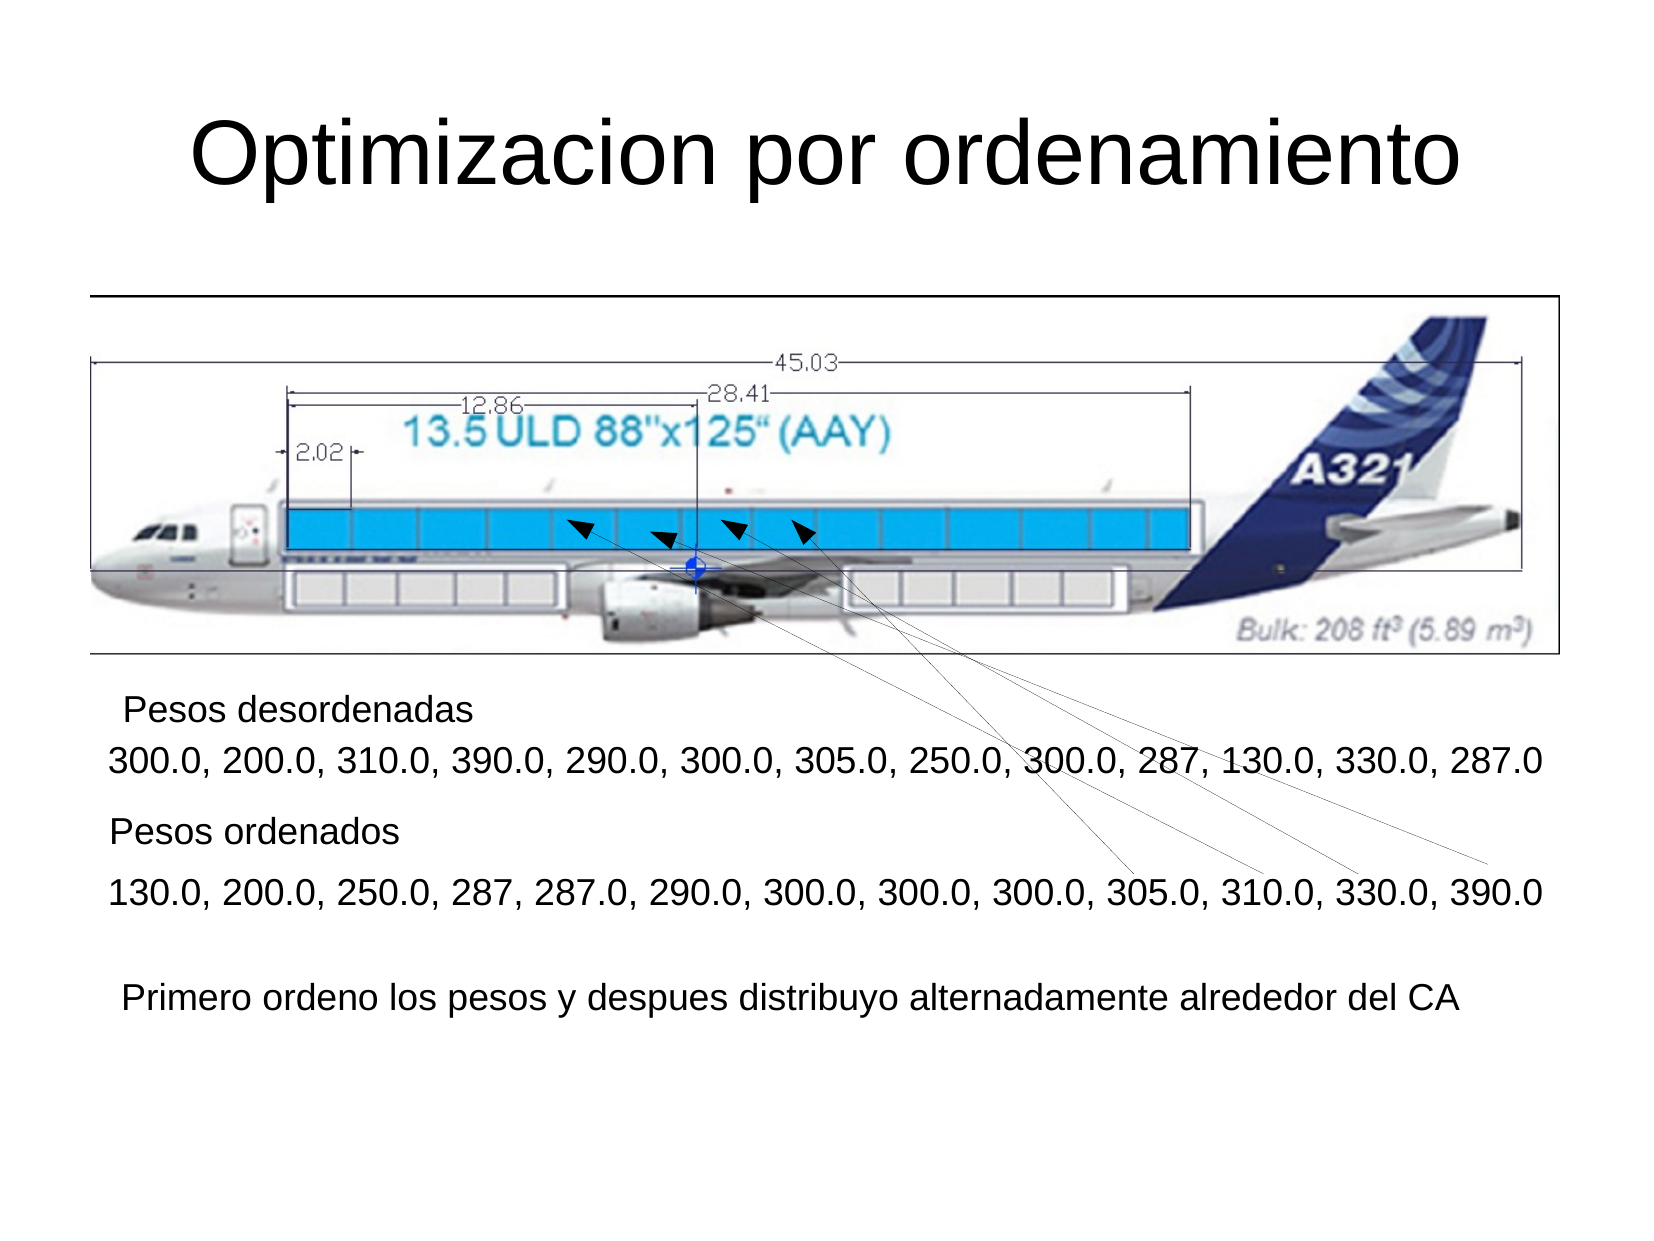

# Optimizacion por ordenamiento
Pesos desordenadas
300.0, 200.0, 310.0, 390.0, 290.0, 300.0, 305.0, 250.0, 300.0, 287, 130.0, 330.0, 287.0
Pesos ordenados
130.0, 200.0, 250.0, 287, 287.0, 290.0, 300.0, 300.0, 300.0, 305.0, 310.0, 330.0, 390.0
Primero ordeno los pesos y despues distribuyo alternadamente alrededor del CA